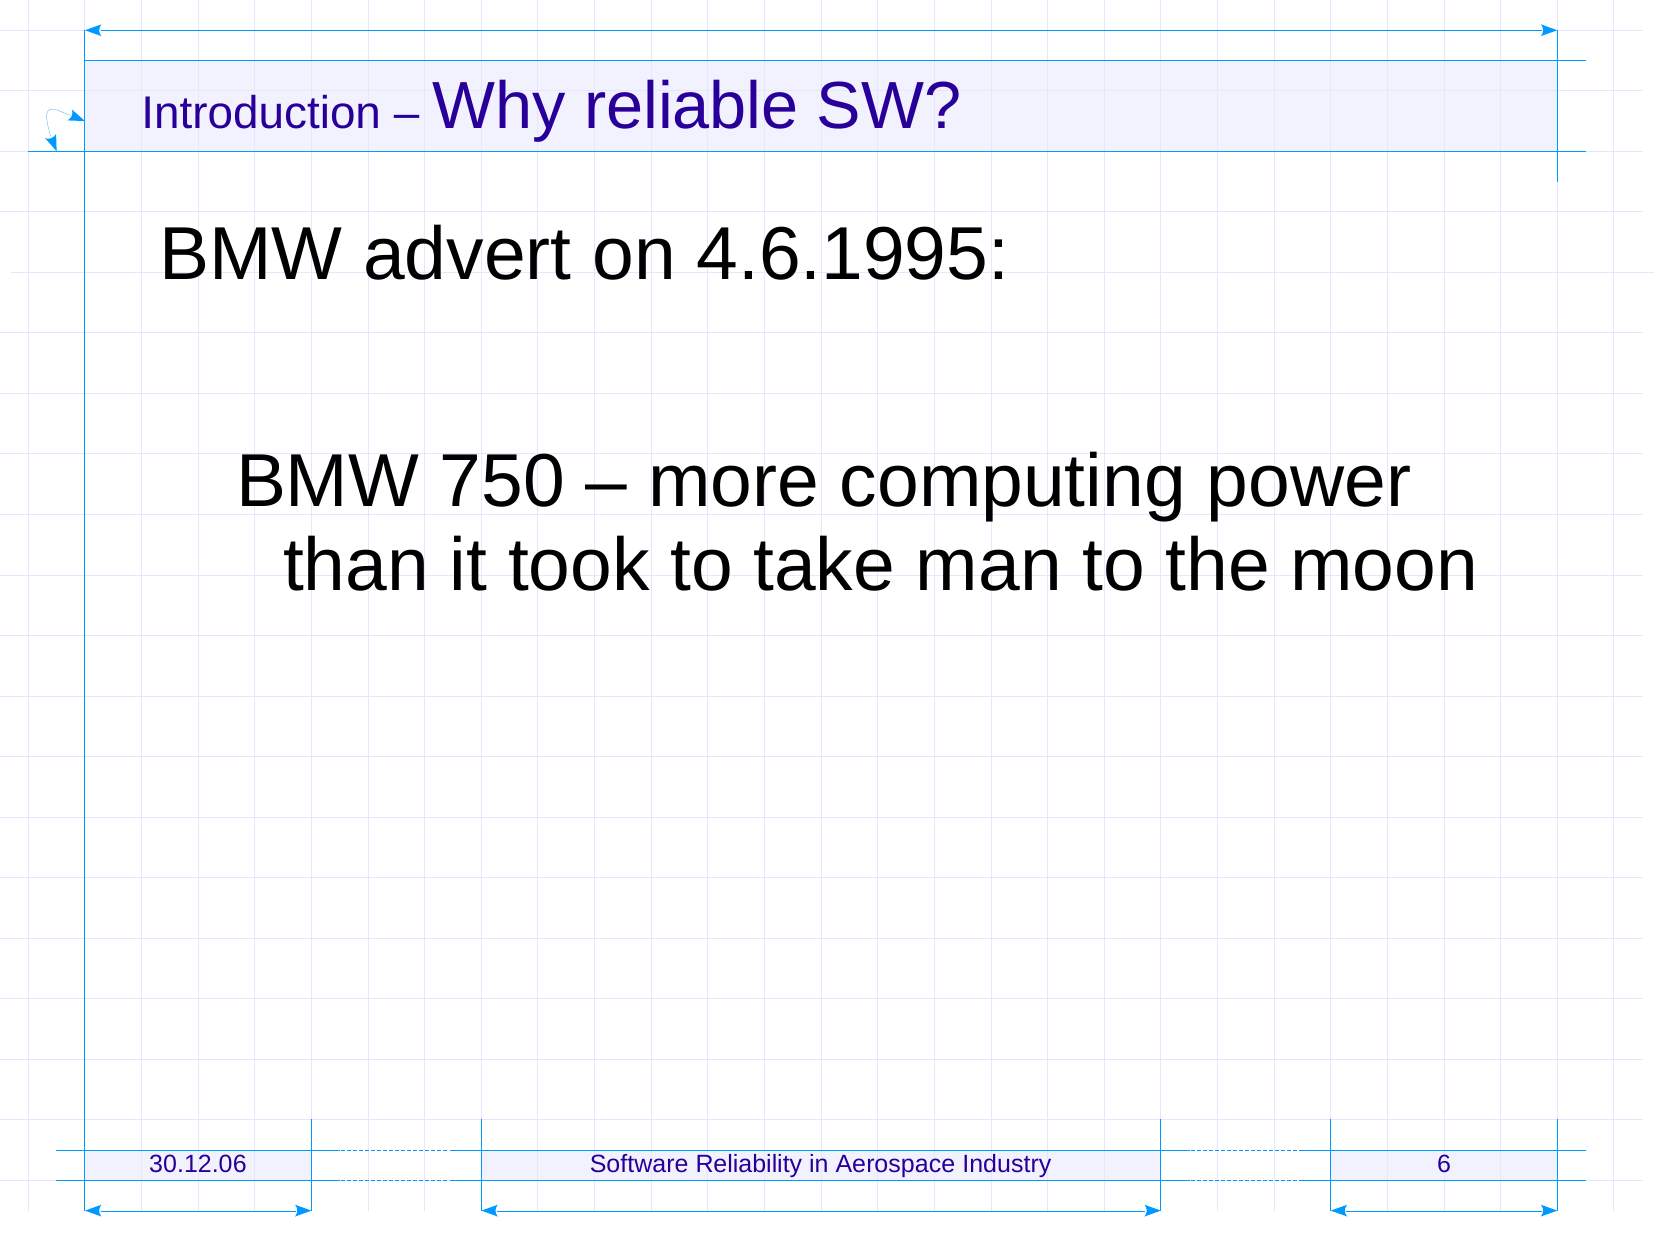

# Introduction – Why reliable SW?
BMW advert on 4.6.1995:
BMW 750 – more computing power than it took to take man to the moon
30.12.06
Software Reliability in Aerospace Industry
6